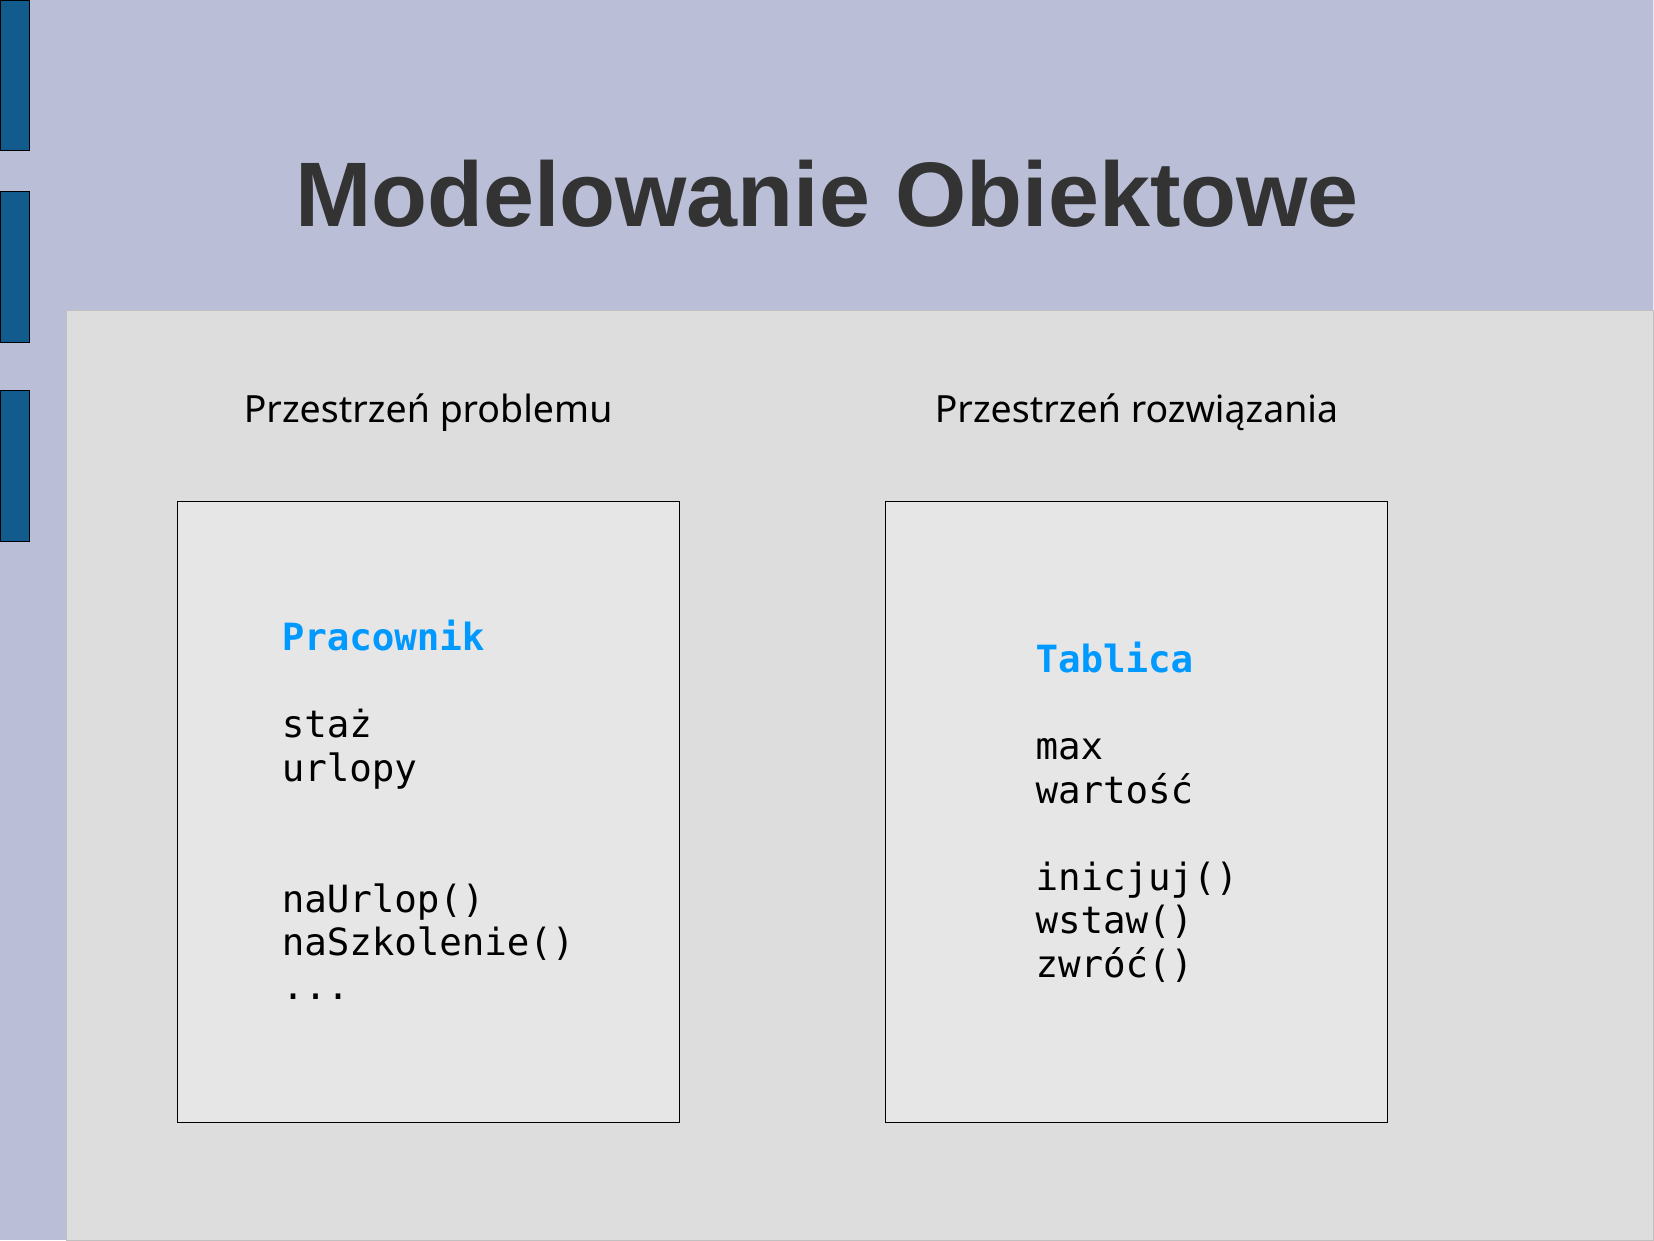

# Modelowanie Obiektowe
Przestrzeń problemu
Przestrzeń rozwiązania
Pracownik
staż
urlopy
naUrlop()
naSzkolenie()
...
Tablica
max
wartość
inicjuj()
wstaw()
zwróć()